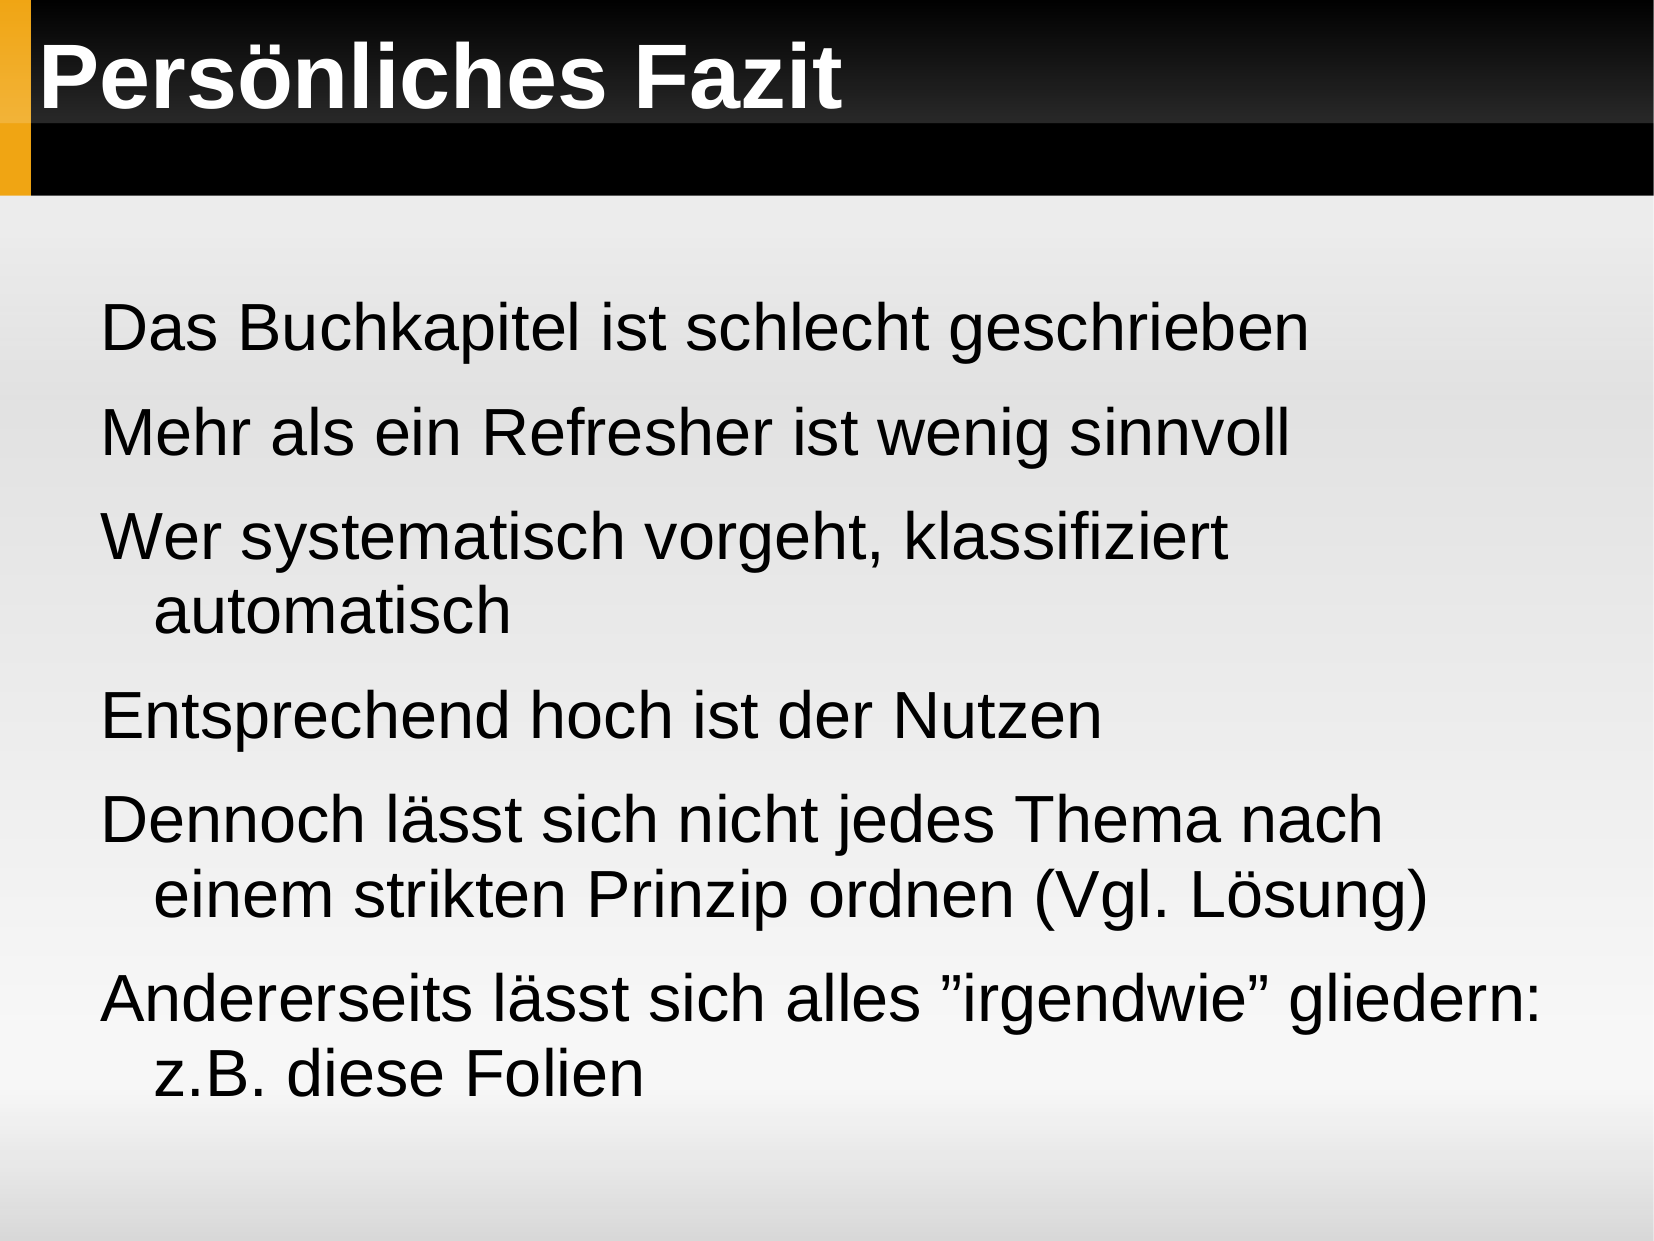

# Persönliches Fazit
Das Buchkapitel ist schlecht geschrieben
Mehr als ein Refresher ist wenig sinnvoll
Wer systematisch vorgeht, klassifiziert automatisch
Entsprechend hoch ist der Nutzen
Dennoch lässt sich nicht jedes Thema nach einem strikten Prinzip ordnen (Vgl. Lösung)
Andererseits lässt sich alles ”irgendwie” gliedern: z.B. diese Folien